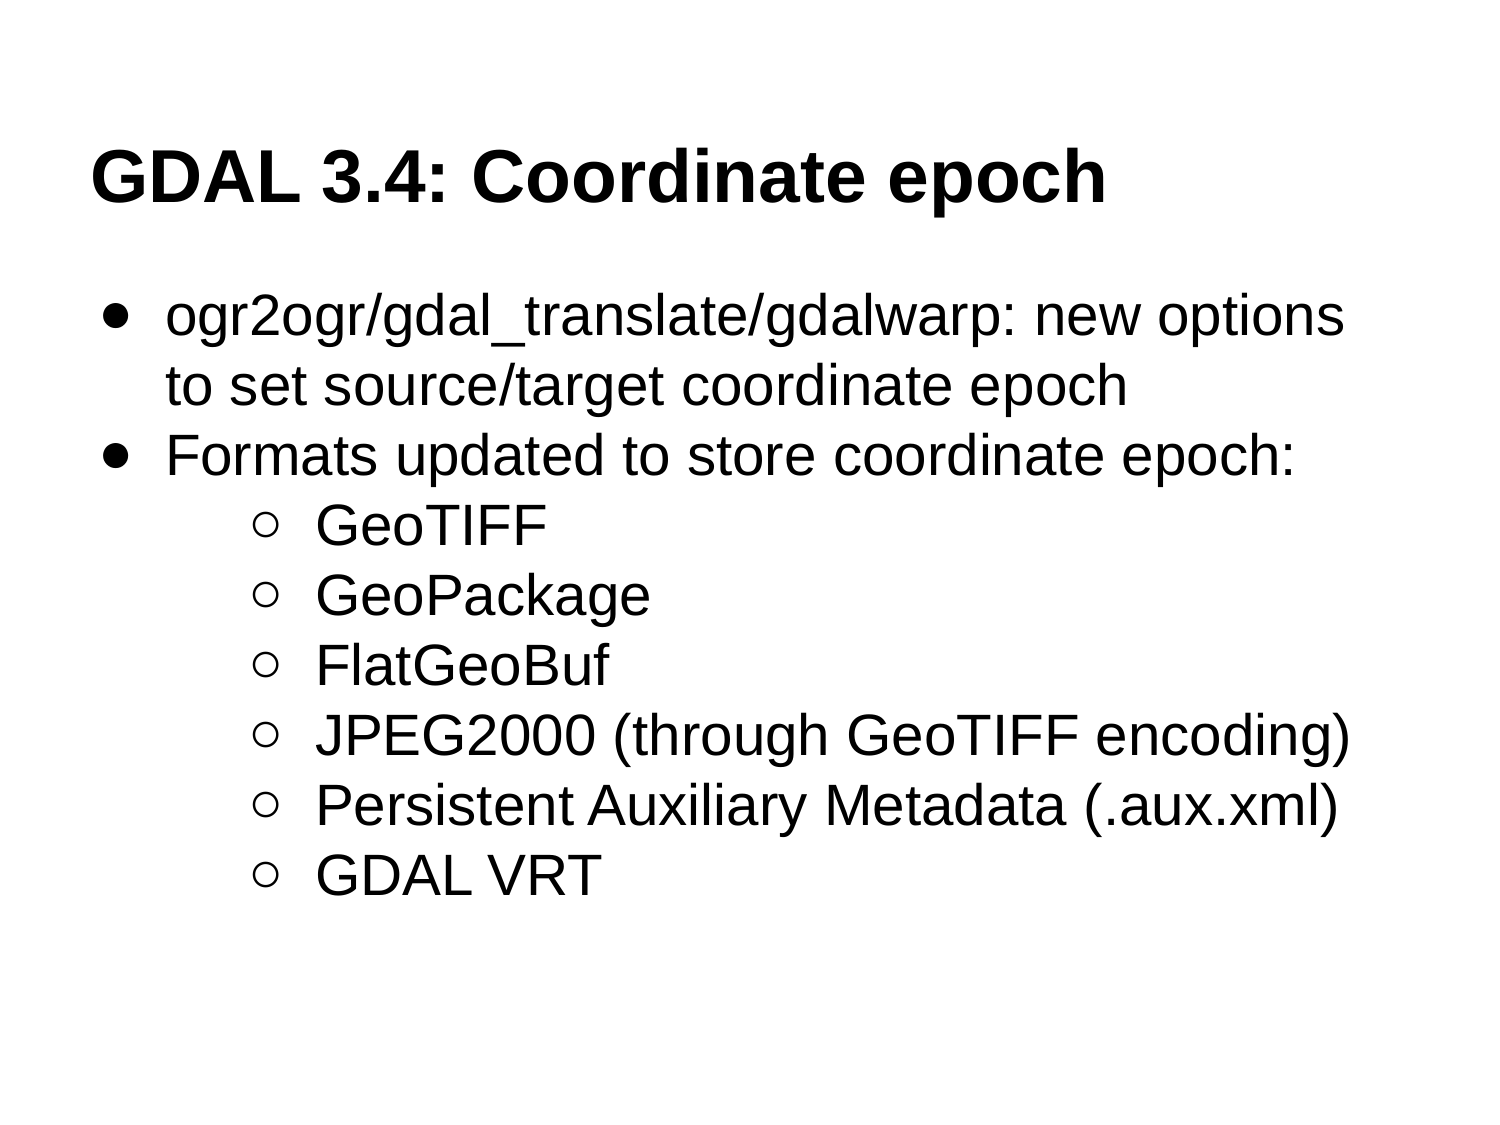

# GDAL 3.4: Coordinate epoch
ogr2ogr/gdal_translate/gdalwarp: new options to set source/target coordinate epoch
Formats updated to store coordinate epoch:
GeoTIFF
GeoPackage
FlatGeoBuf
JPEG2000 (through GeoTIFF encoding)
Persistent Auxiliary Metadata (.aux.xml)
GDAL VRT